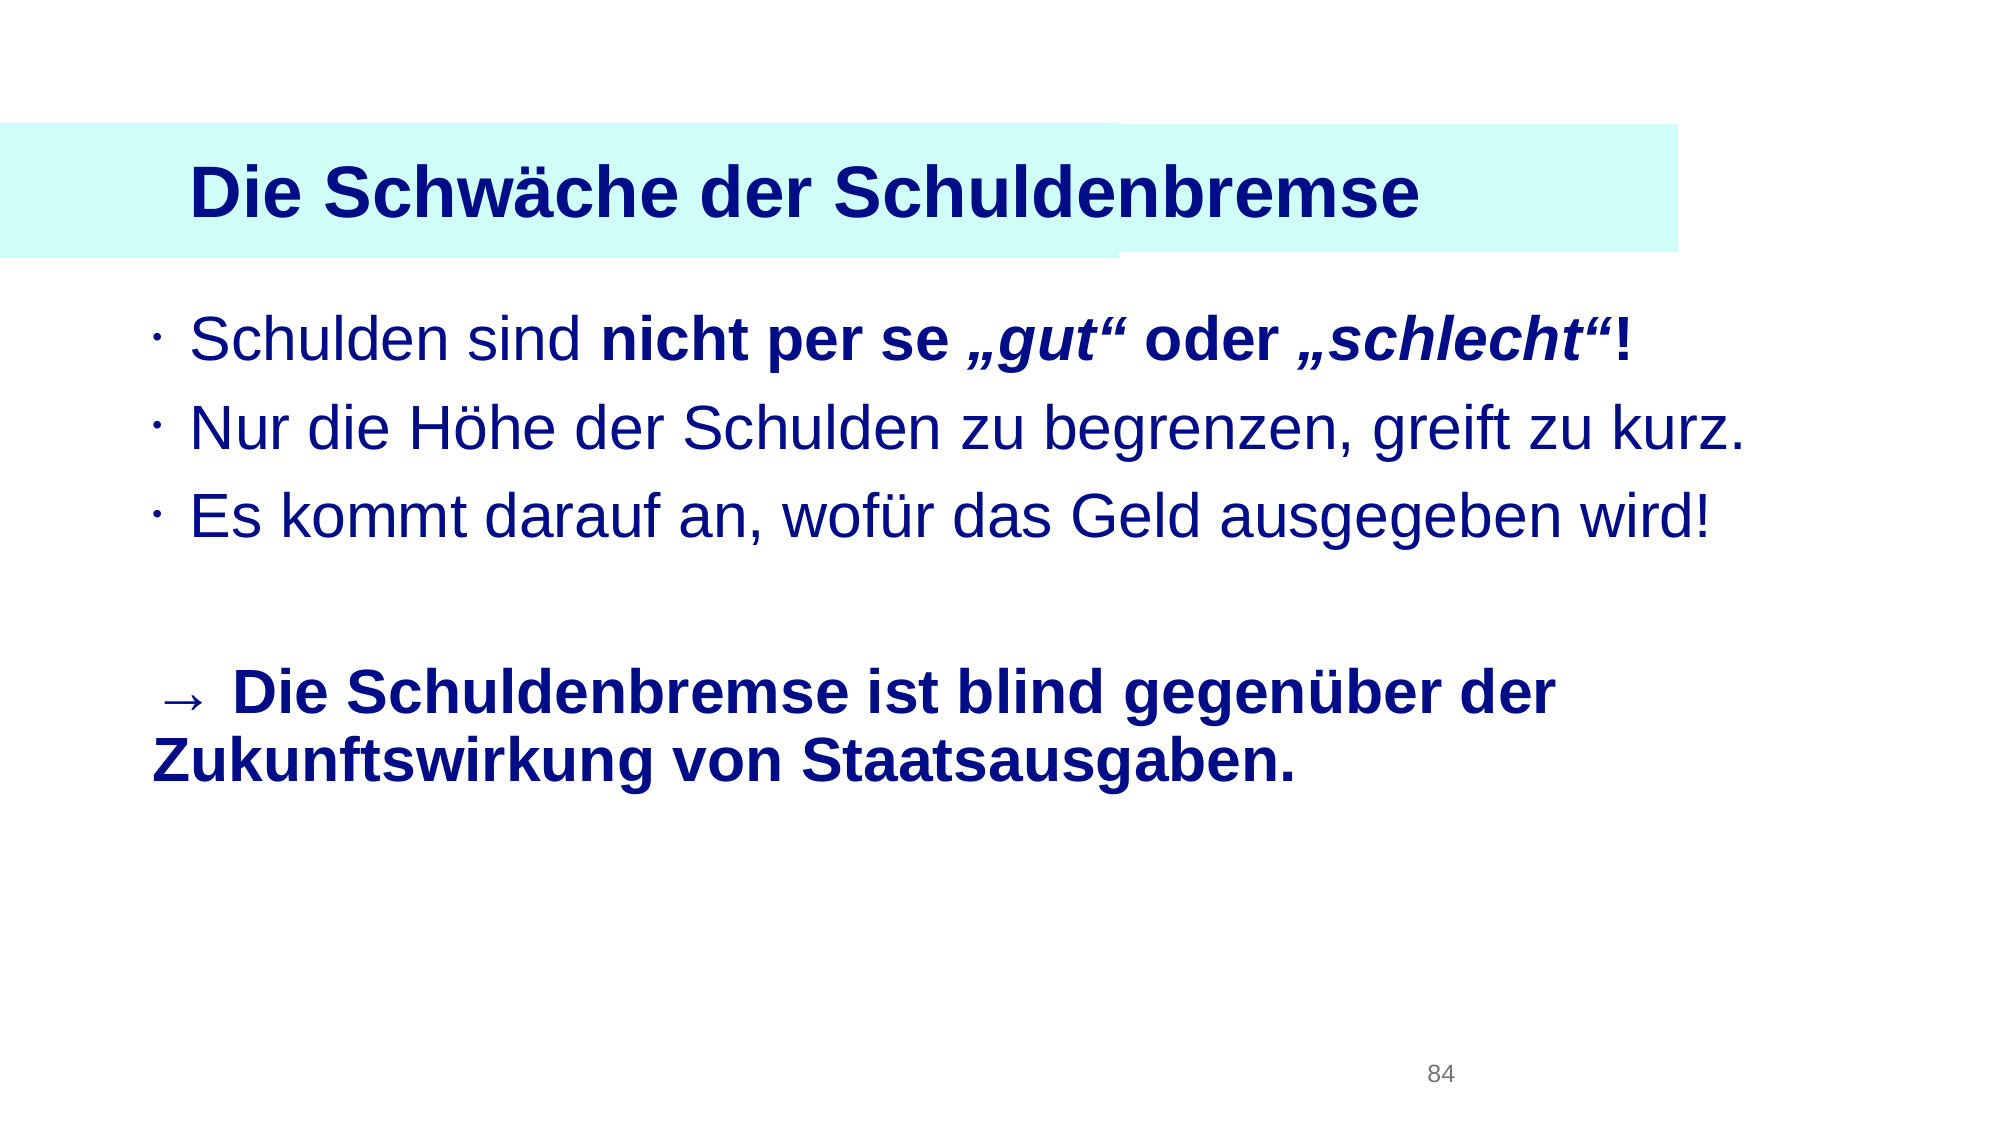

Die Schwäche der Schuldenbremse
# Schulden sind nicht per se „gut“ oder „schlecht“!
Nur die Höhe der Schulden zu begrenzen, greift zu kurz.
Es kommt darauf an, wofür das Geld ausgegeben wird!
→ Die Schuldenbremse ist blind gegenüber der Zukunftswirkung von Staatsausgaben.